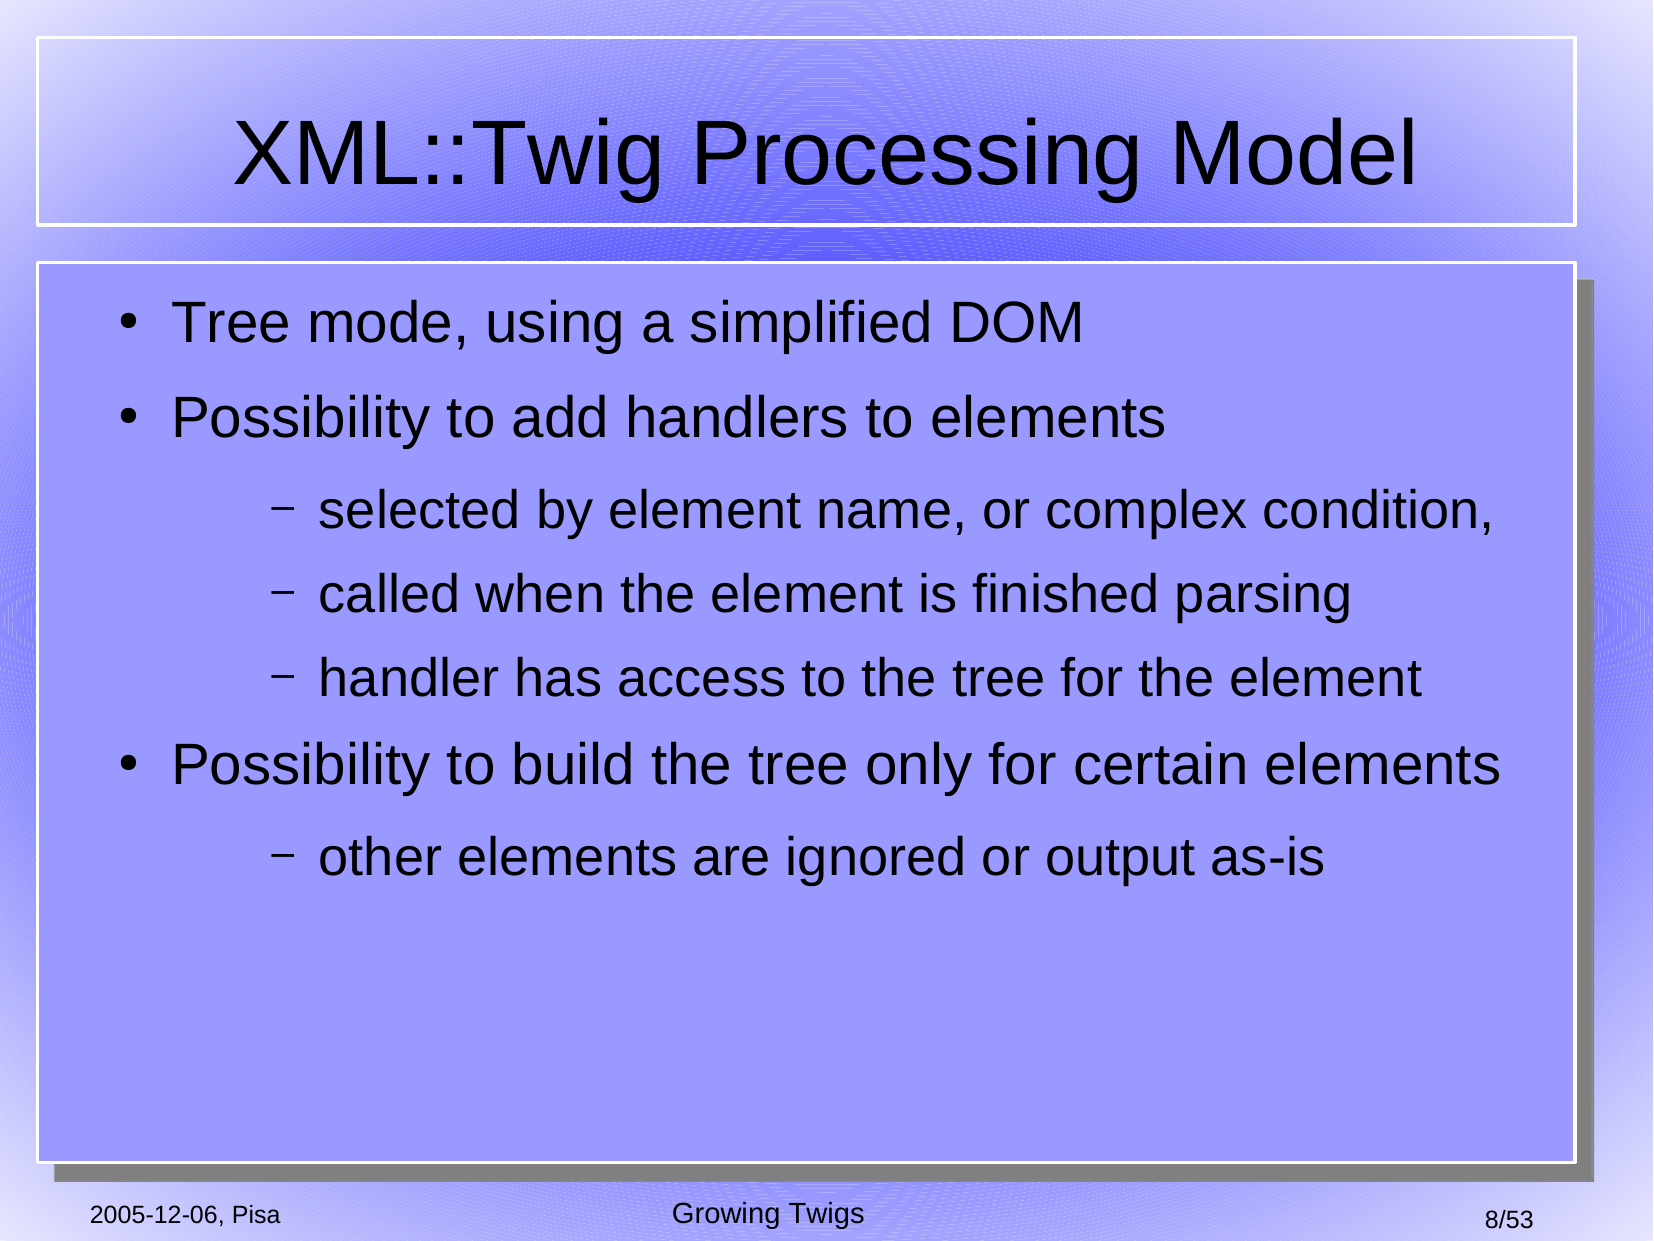

# XML::Twig Processing Model
Tree mode, using a simplified DOM
Possibility to add handlers to elements
selected by element name, or complex condition,
called when the element is finished parsing
handler has access to the tree for the element
Possibility to build the tree only for certain elements
other elements are ignored or output as-is